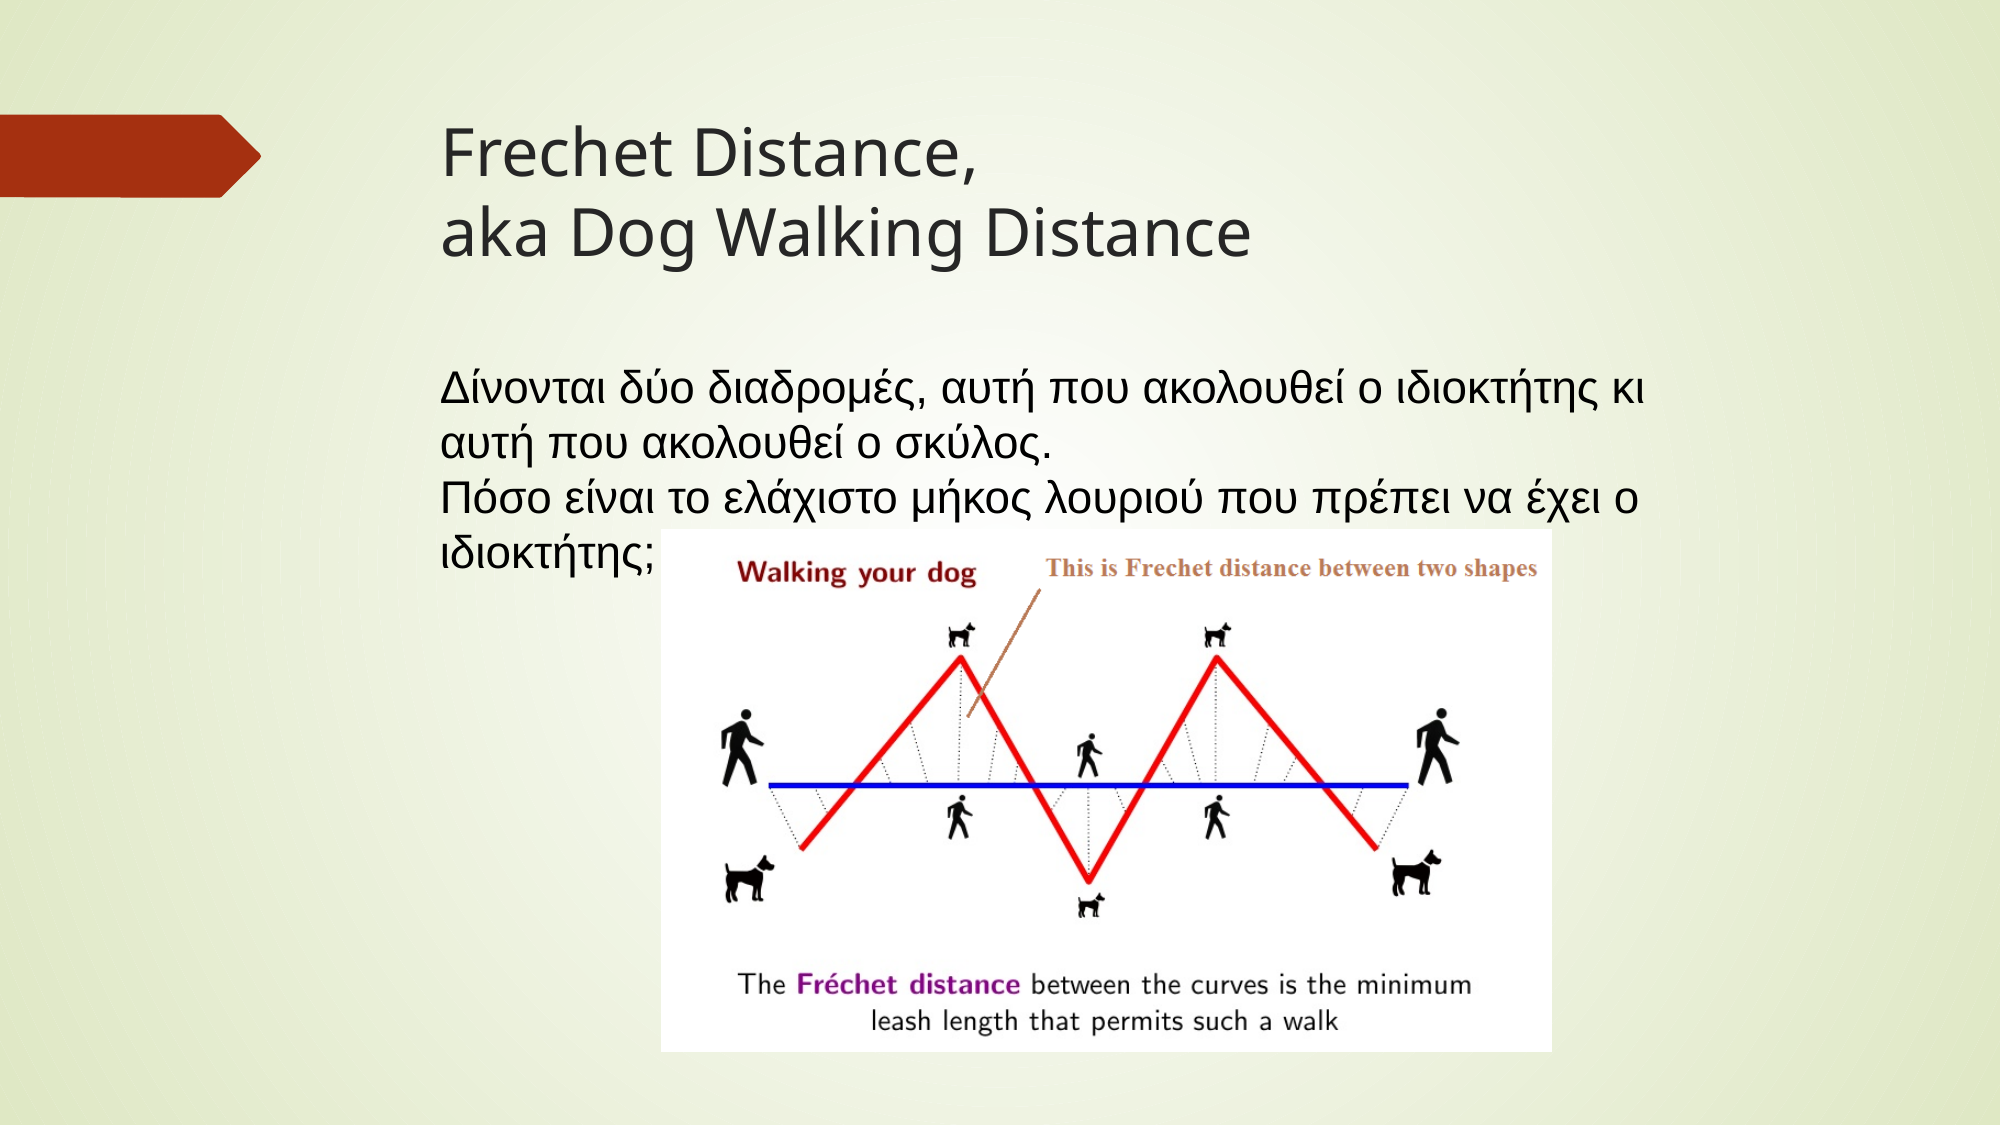

# Frechet Distance, aka Dog Walking Distance
Δίνονται δύο διαδρομές, αυτή που ακολουθεί ο ιδιοκτήτης κι αυτή που ακολουθεί ο σκύλος.
Πόσο είναι το ελάχιστο μήκος λουριού που πρέπει να έχει ο ιδιοκτήτης;